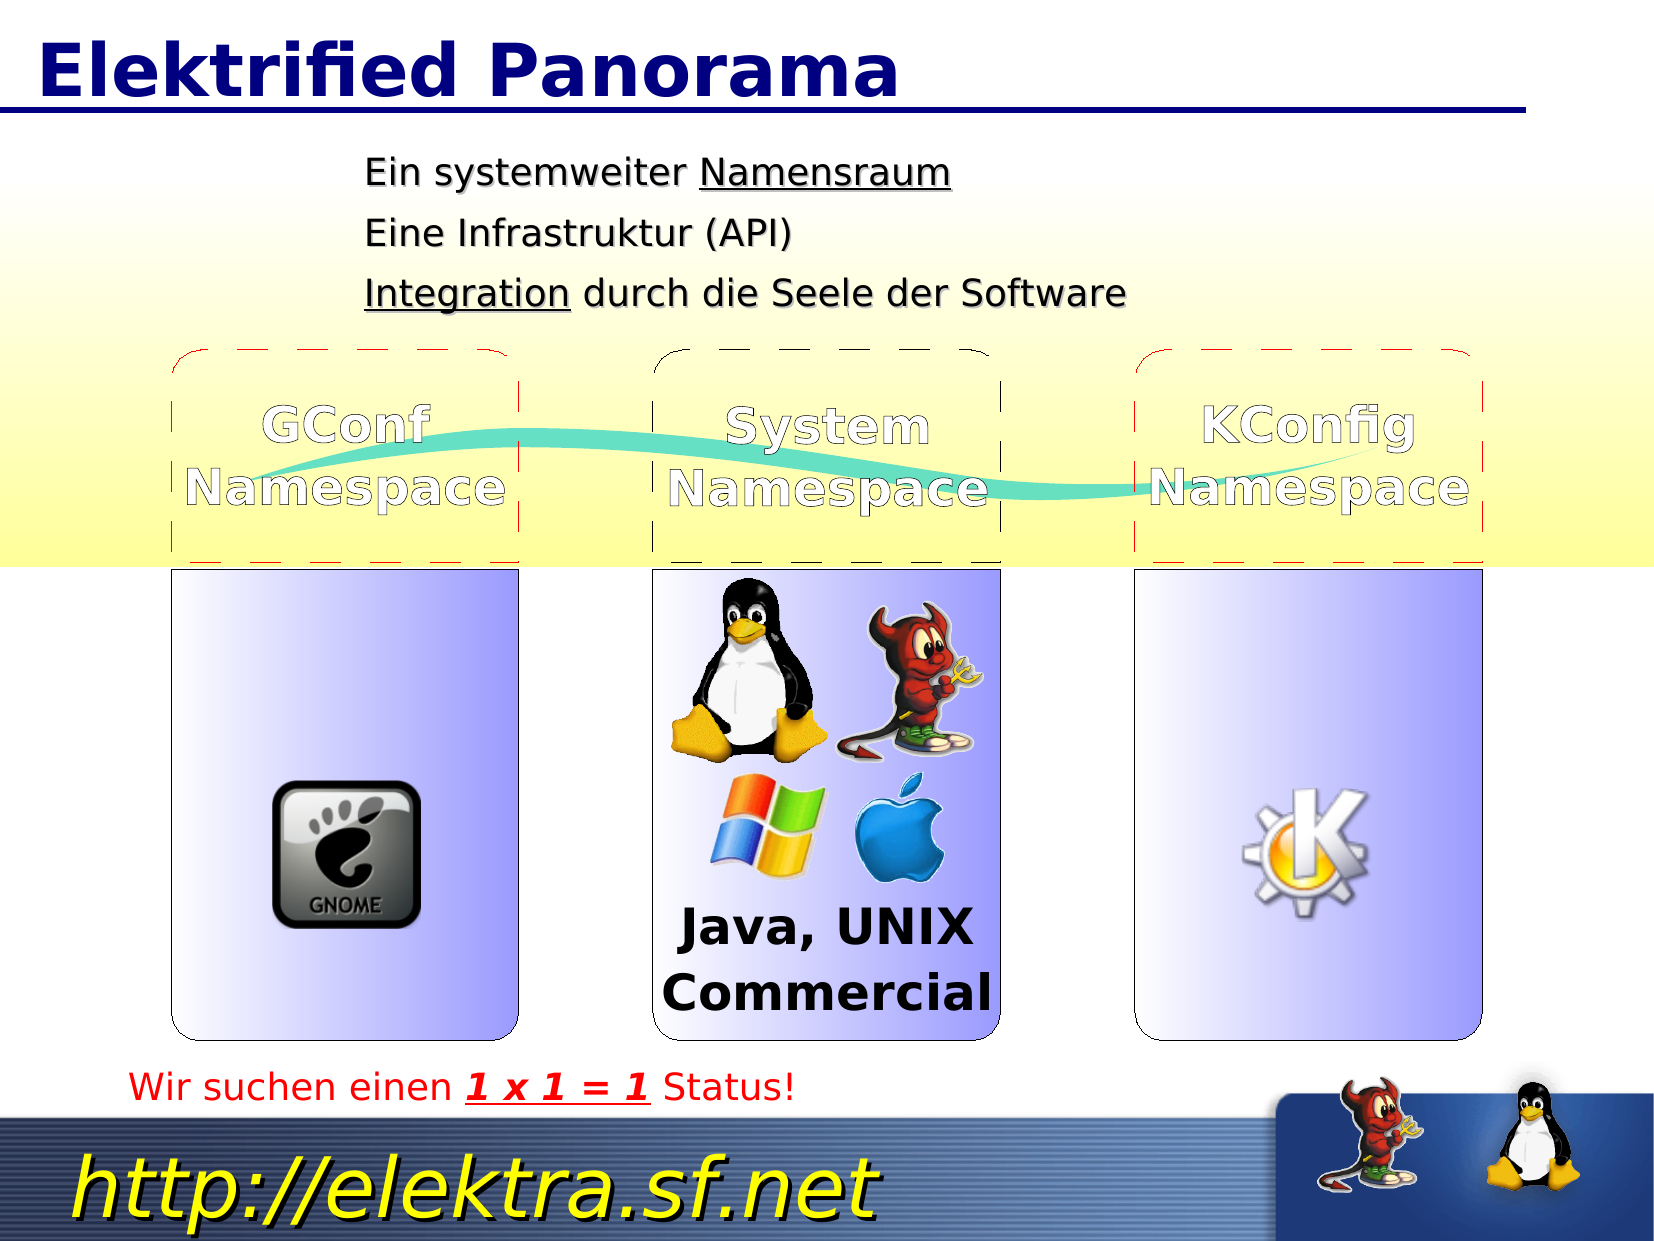

Elektrified Panorama
# Ein systemweiter Namensraum
Eine Infrastruktur (API)
Integration durch die Seele der Software
GConf Namespace
System Namespace
Java, UNIX
Commercial
KConfig Namespace
Wir suchen einen 1 x 1 = 1 Status!